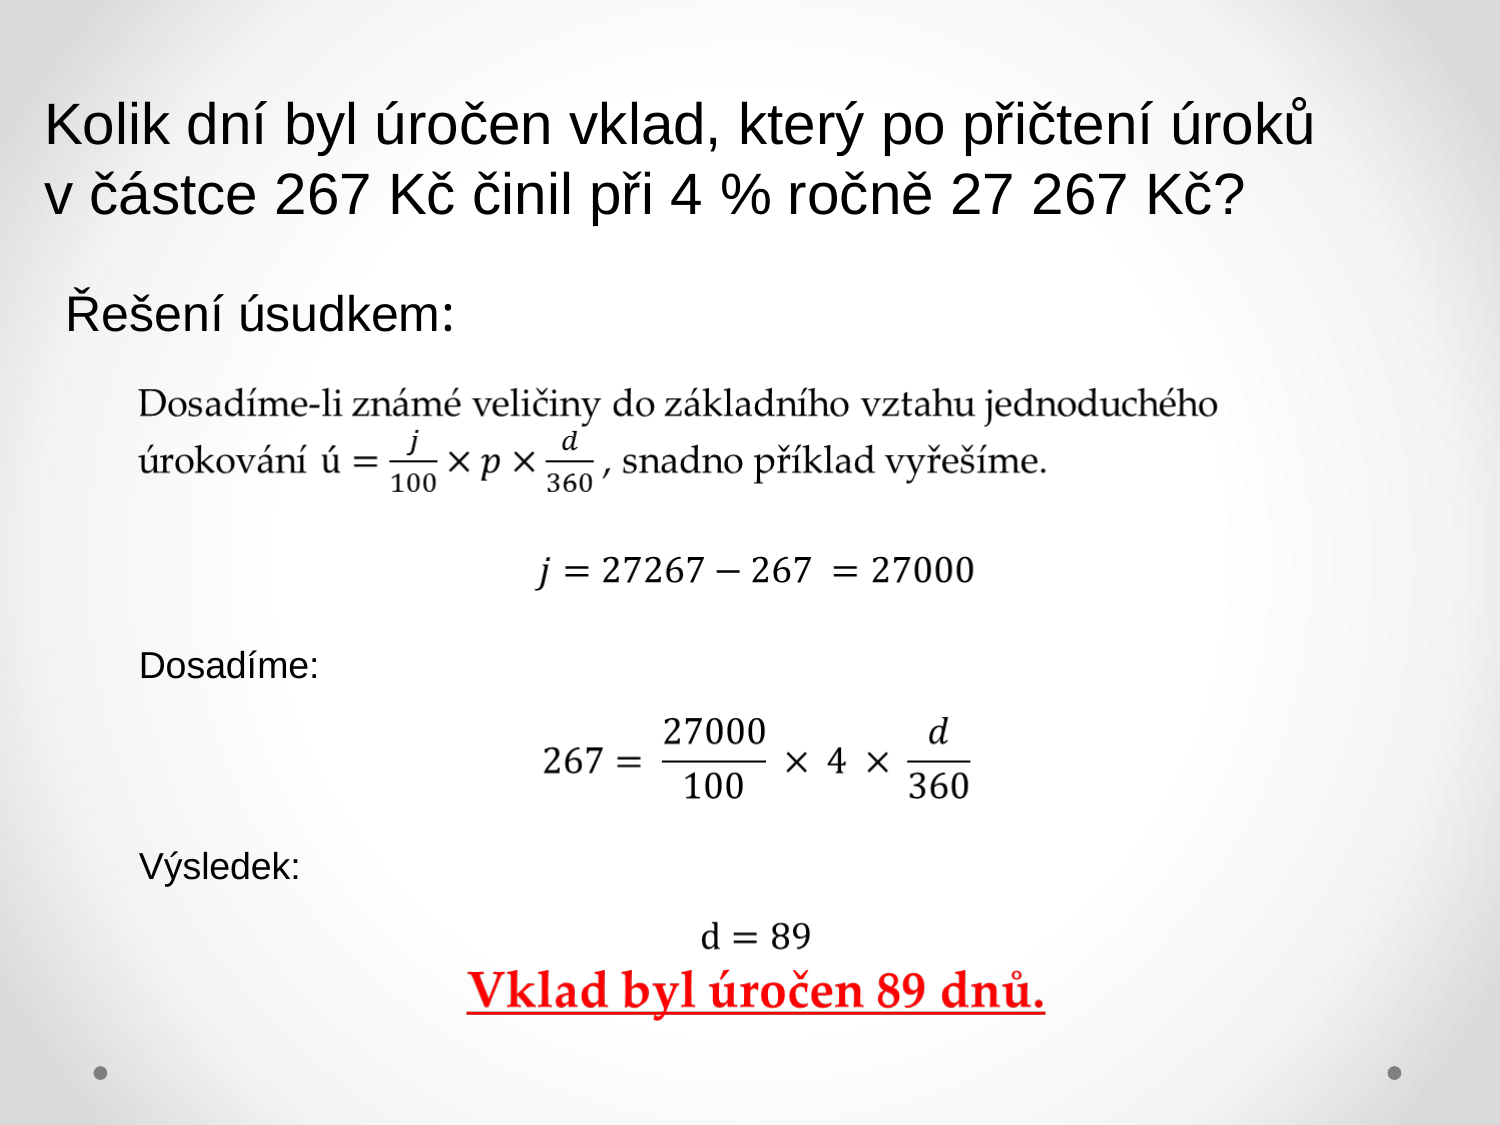

Kolik dní byl úročen vklad, který po přičtení úroků
v částce 267 Kč činil při 4 % ročně 27 267 Kč?
Řešení úsudkem:
Dosadíme:
Výsledek: